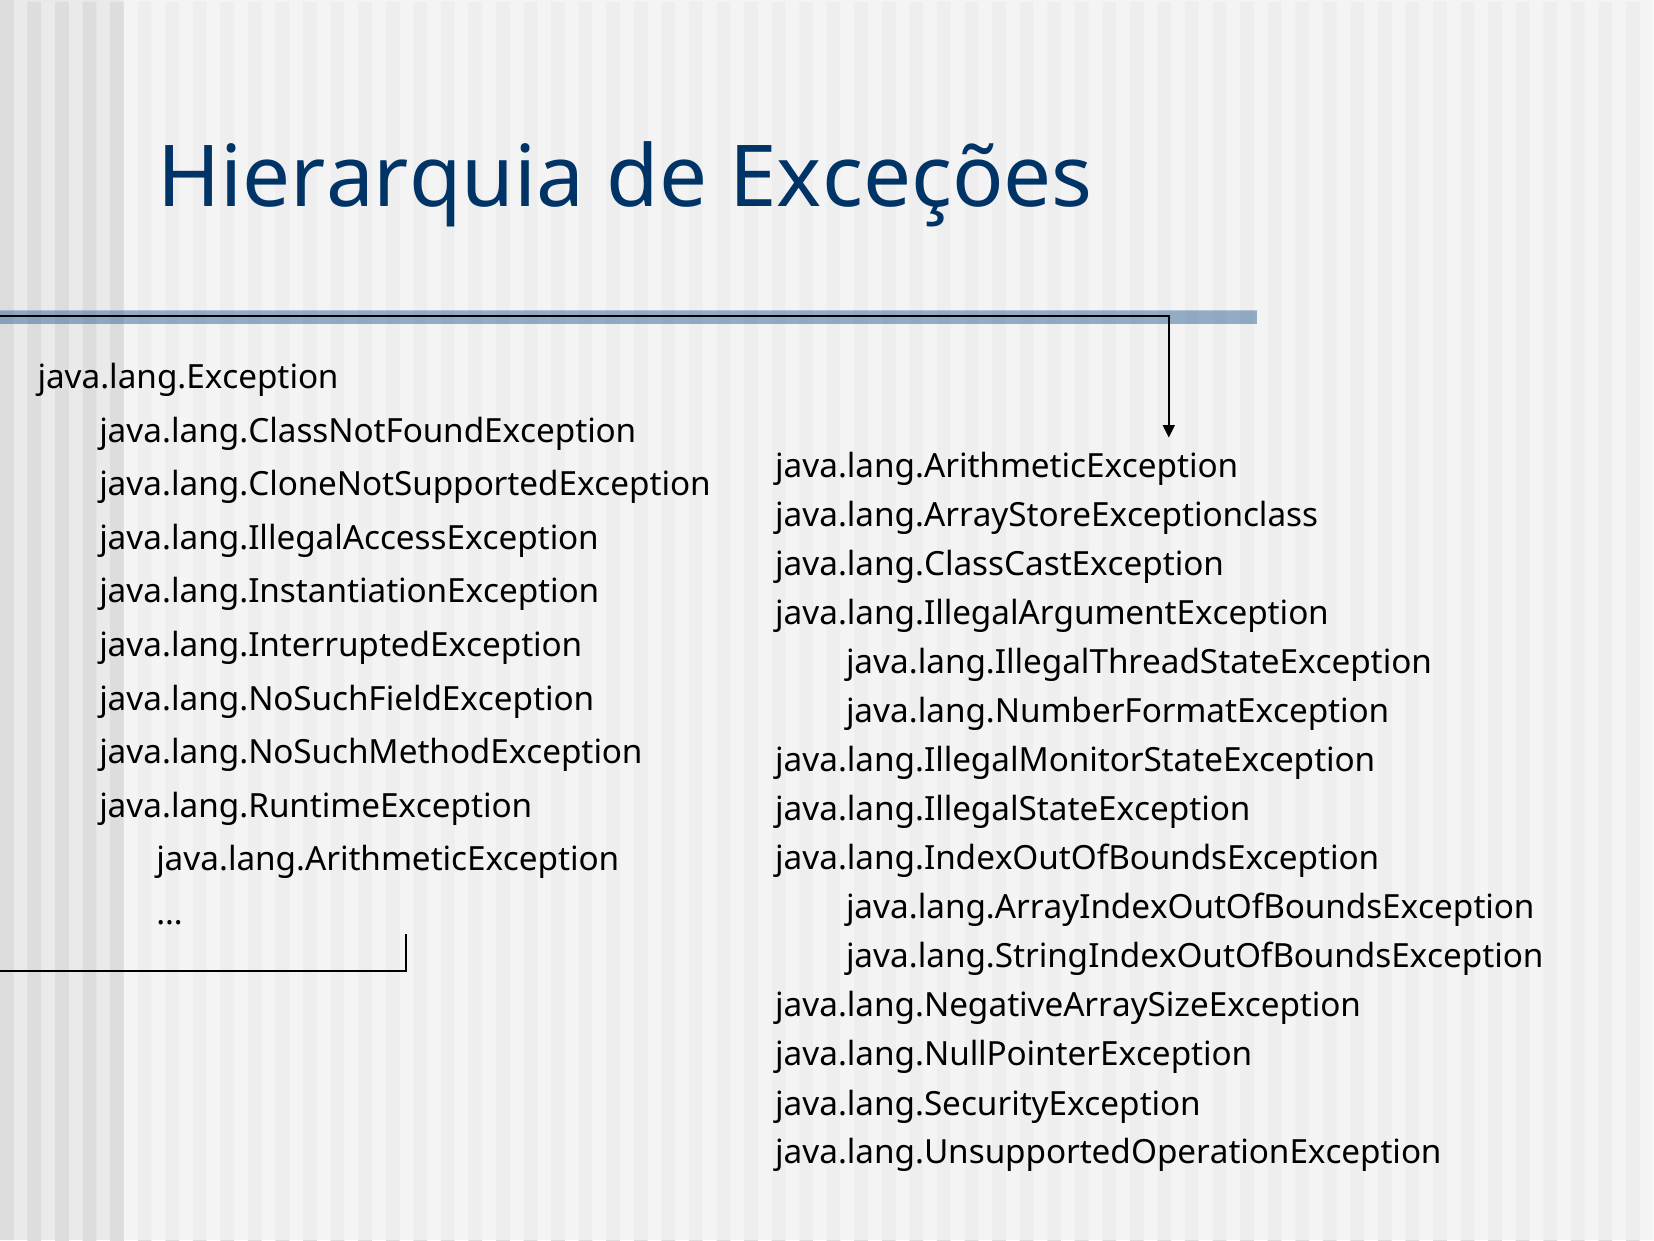

# Hierarquia de Exceções
java.lang.Exception
	java.lang.ClassNotFoundException
	java.lang.CloneNotSupportedException
	java.lang.IllegalAccessException
	java.lang.InstantiationException
	java.lang.InterruptedException
	java.lang.NoSuchFieldException
	java.lang.NoSuchMethodException
	java.lang.RuntimeException
		java.lang.ArithmeticException
		…
java.lang.ArithmeticException
java.lang.ArrayStoreExceptionclass
java.lang.ClassCastException
java.lang.IllegalArgumentException
	java.lang.IllegalThreadStateException
	java.lang.NumberFormatException
java.lang.IllegalMonitorStateException
java.lang.IllegalStateException
java.lang.IndexOutOfBoundsException
	java.lang.ArrayIndexOutOfBoundsException
	java.lang.StringIndexOutOfBoundsException
java.lang.NegativeArraySizeException
java.lang.NullPointerException
java.lang.SecurityException
java.lang.UnsupportedOperationException